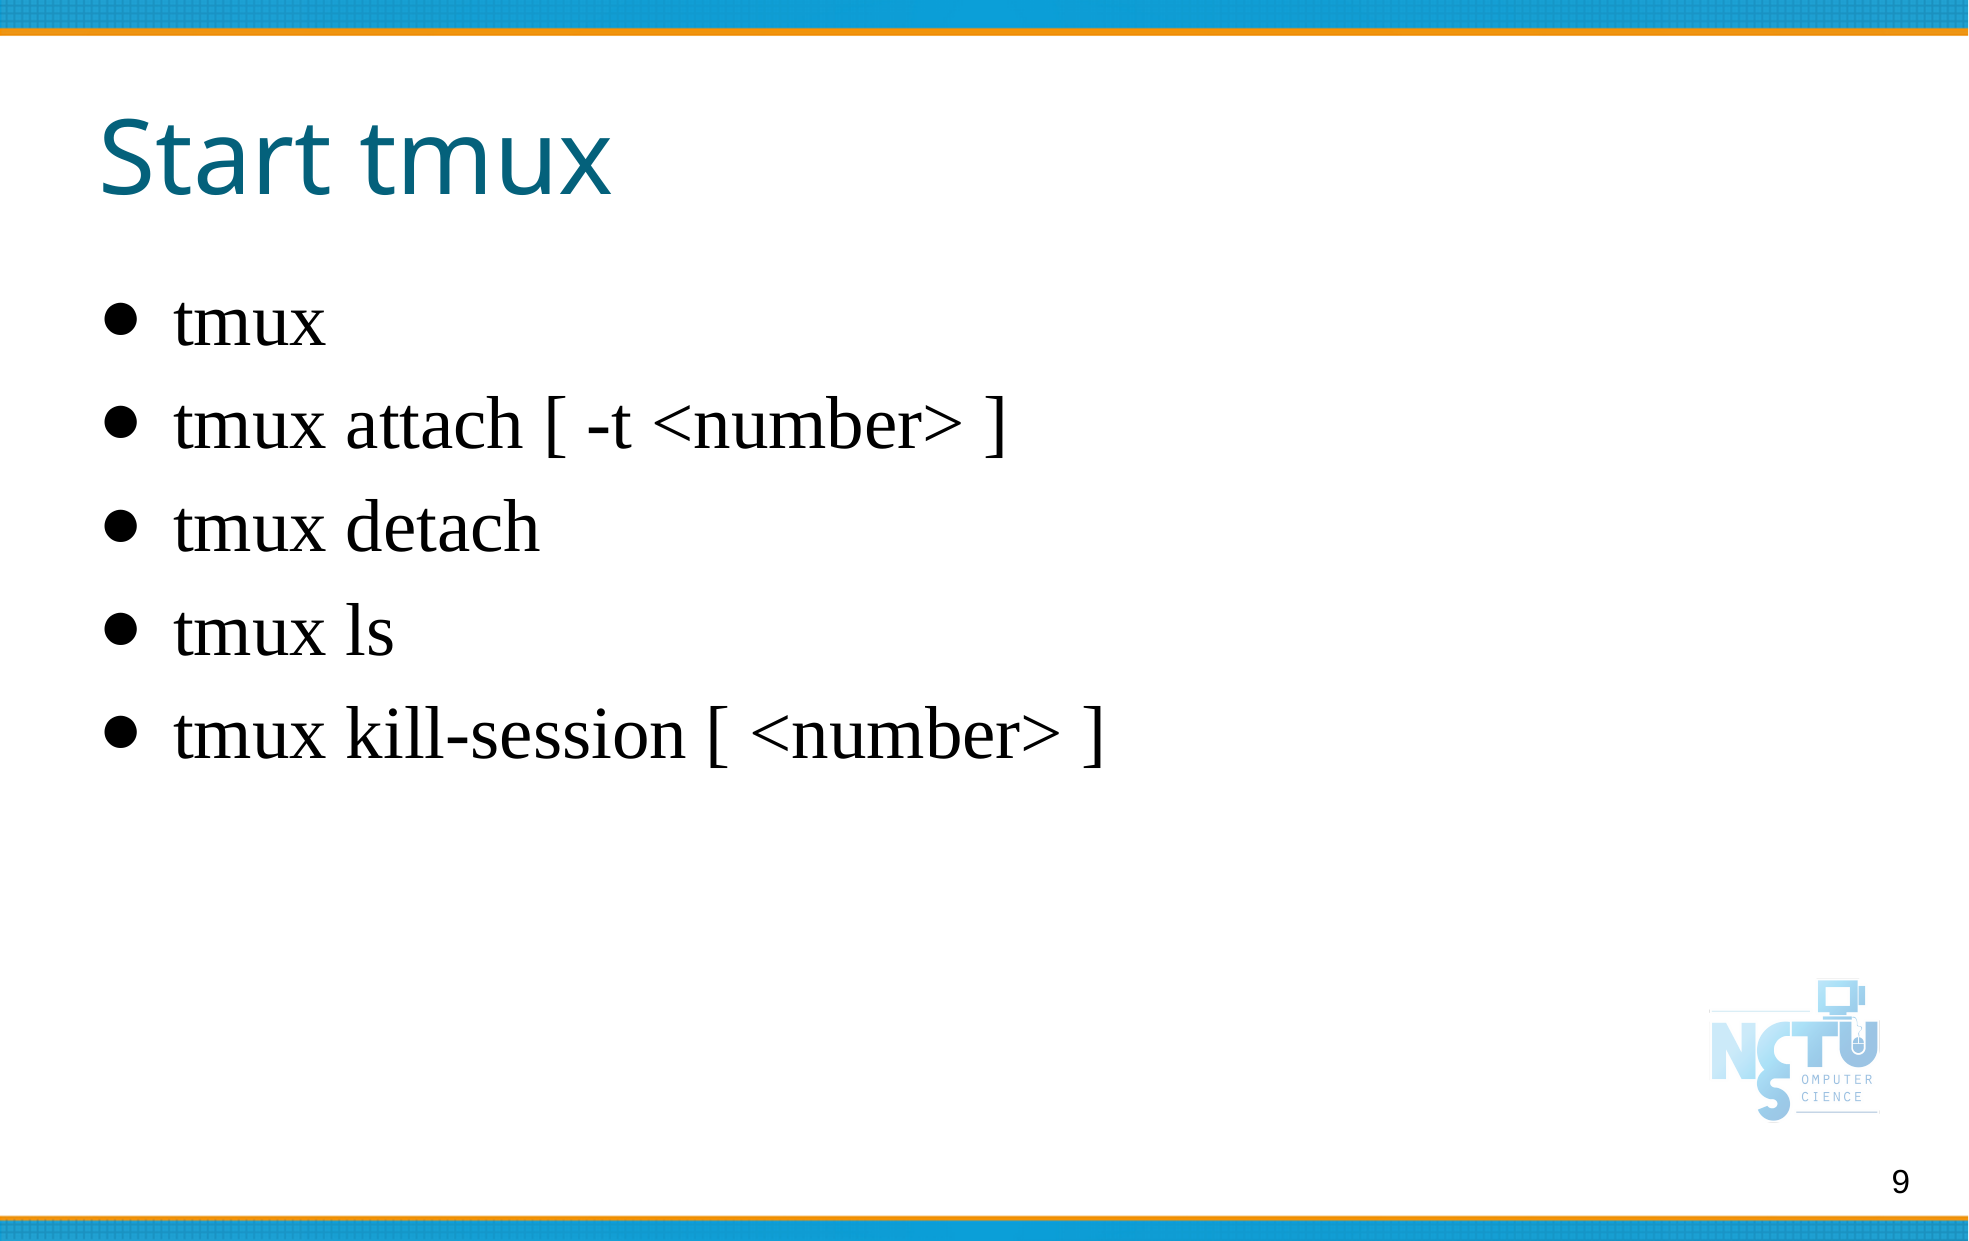

# Start tmux
tmux
tmux attach [ -t ]
tmux detach
tmux ls
tmux kill-session [ ]